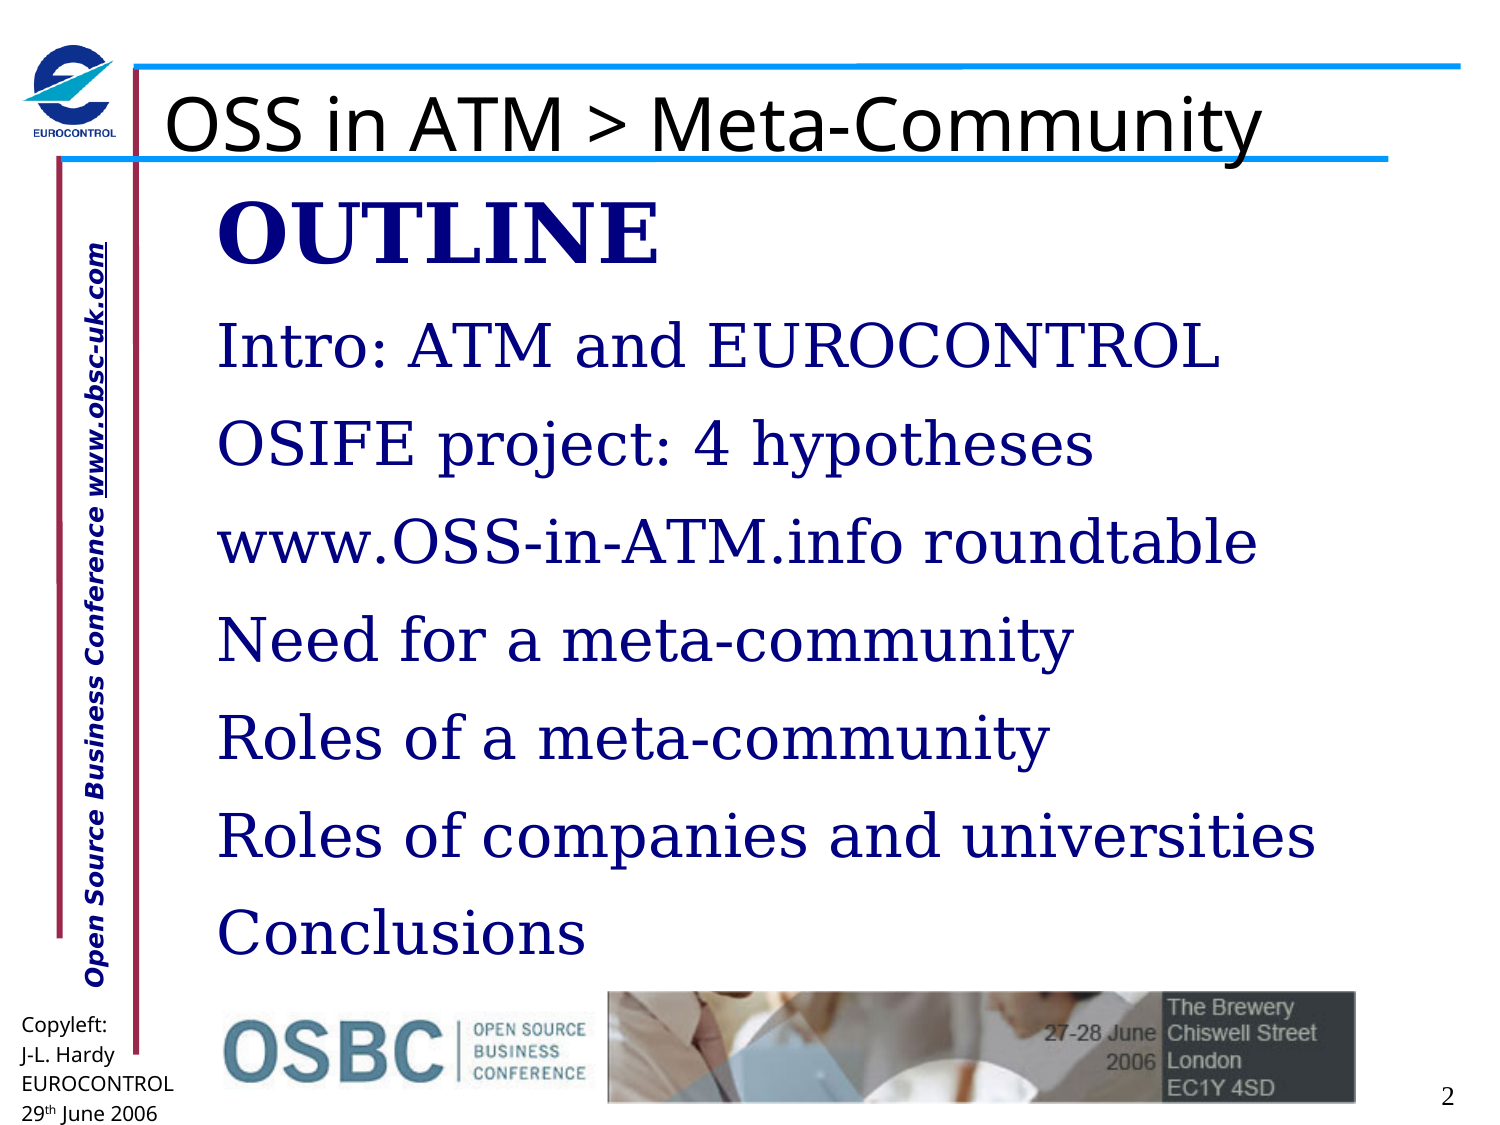

# OUTLINE
Intro: ATM and EUROCONTROL
OSIFE project: 4 hypotheses
www.OSS-in-ATM.info roundtable
Need for a meta-community
Roles of a meta-community
Roles of companies and universities
Conclusions